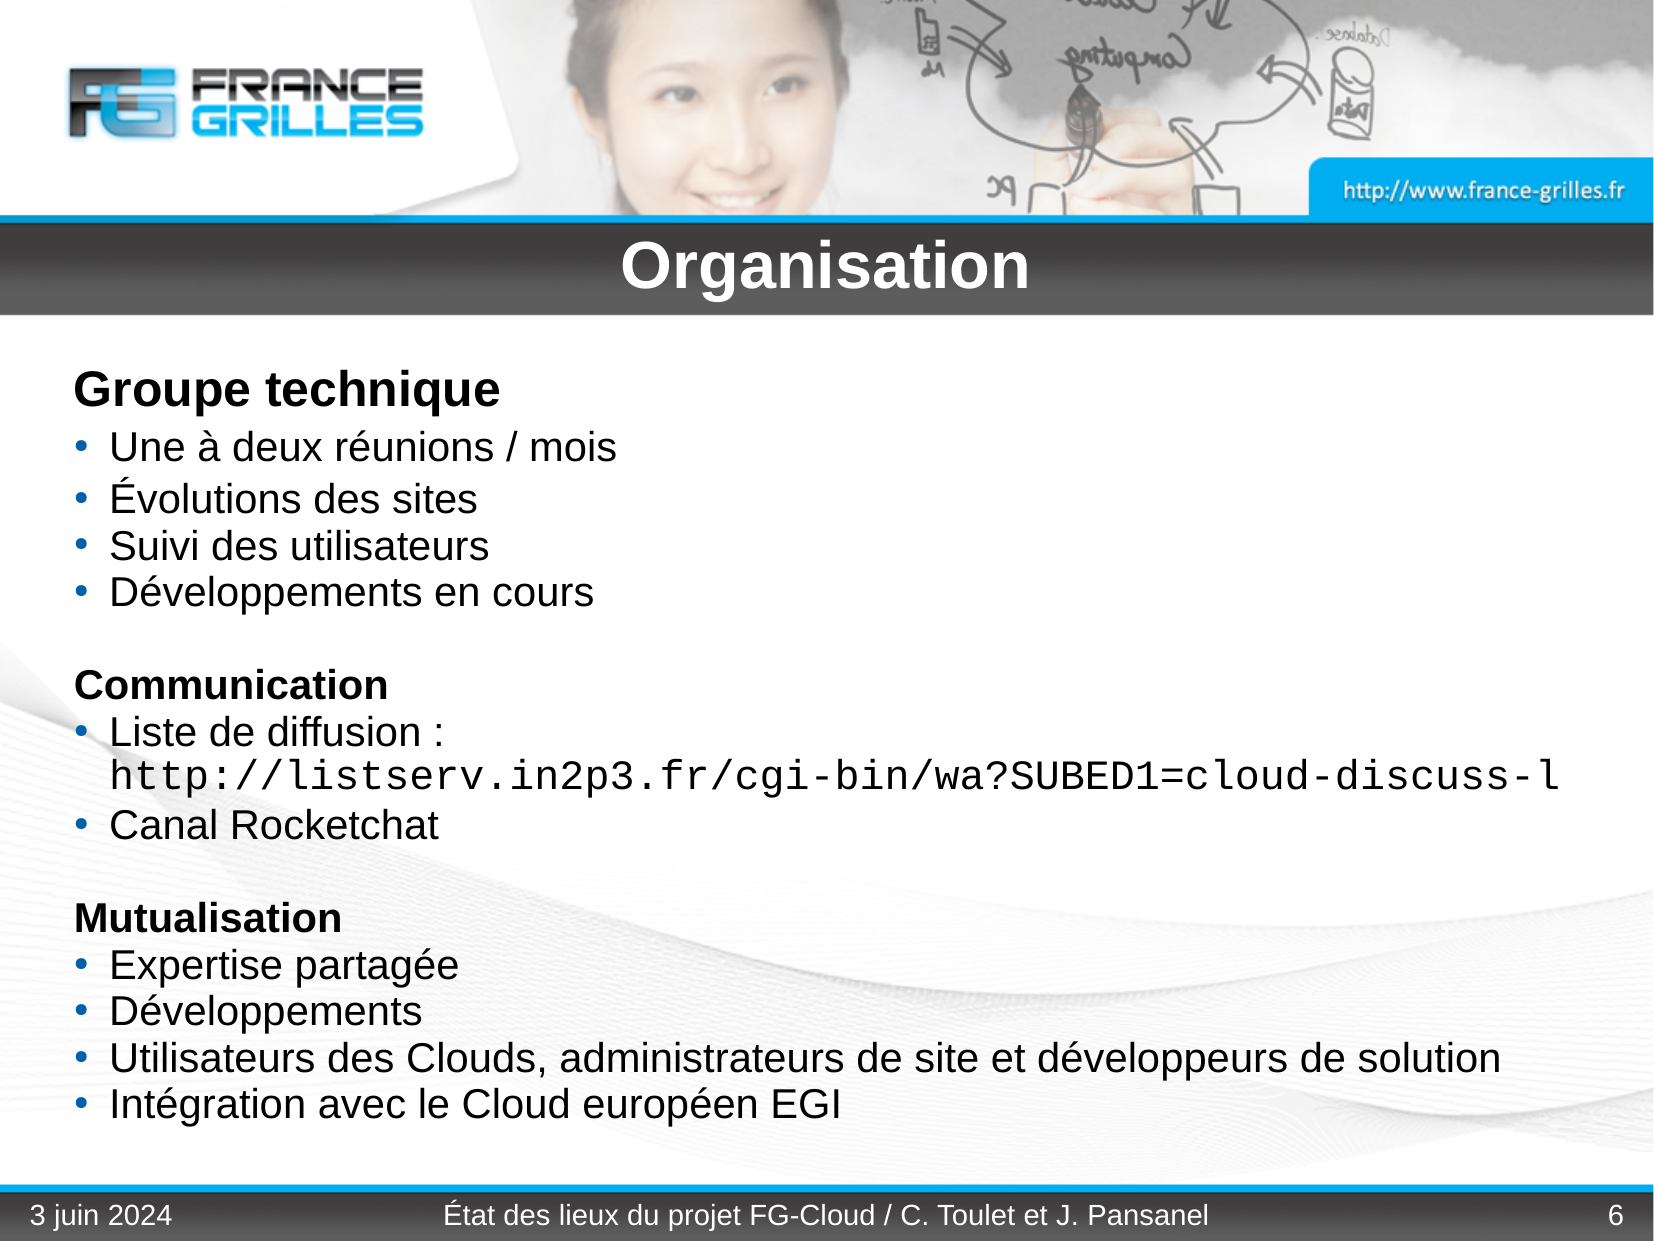

Organisation
Groupe technique
Une à deux réunions / mois
Évolutions des sites
Suivi des utilisateurs
Développements en cours
Communication
Liste de diffusion :
http://listserv.in2p3.fr/cgi-bin/wa?SUBED1=cloud-discuss-l
Canal Rocketchat
Mutualisation
Expertise partagée
Développements
Utilisateurs des Clouds, administrateurs de site et développeurs de solution
Intégration avec le Cloud européen EGI
3 juin 2024
État des lieux du projet FG-Cloud / C. Toulet et J. Pansanel
6